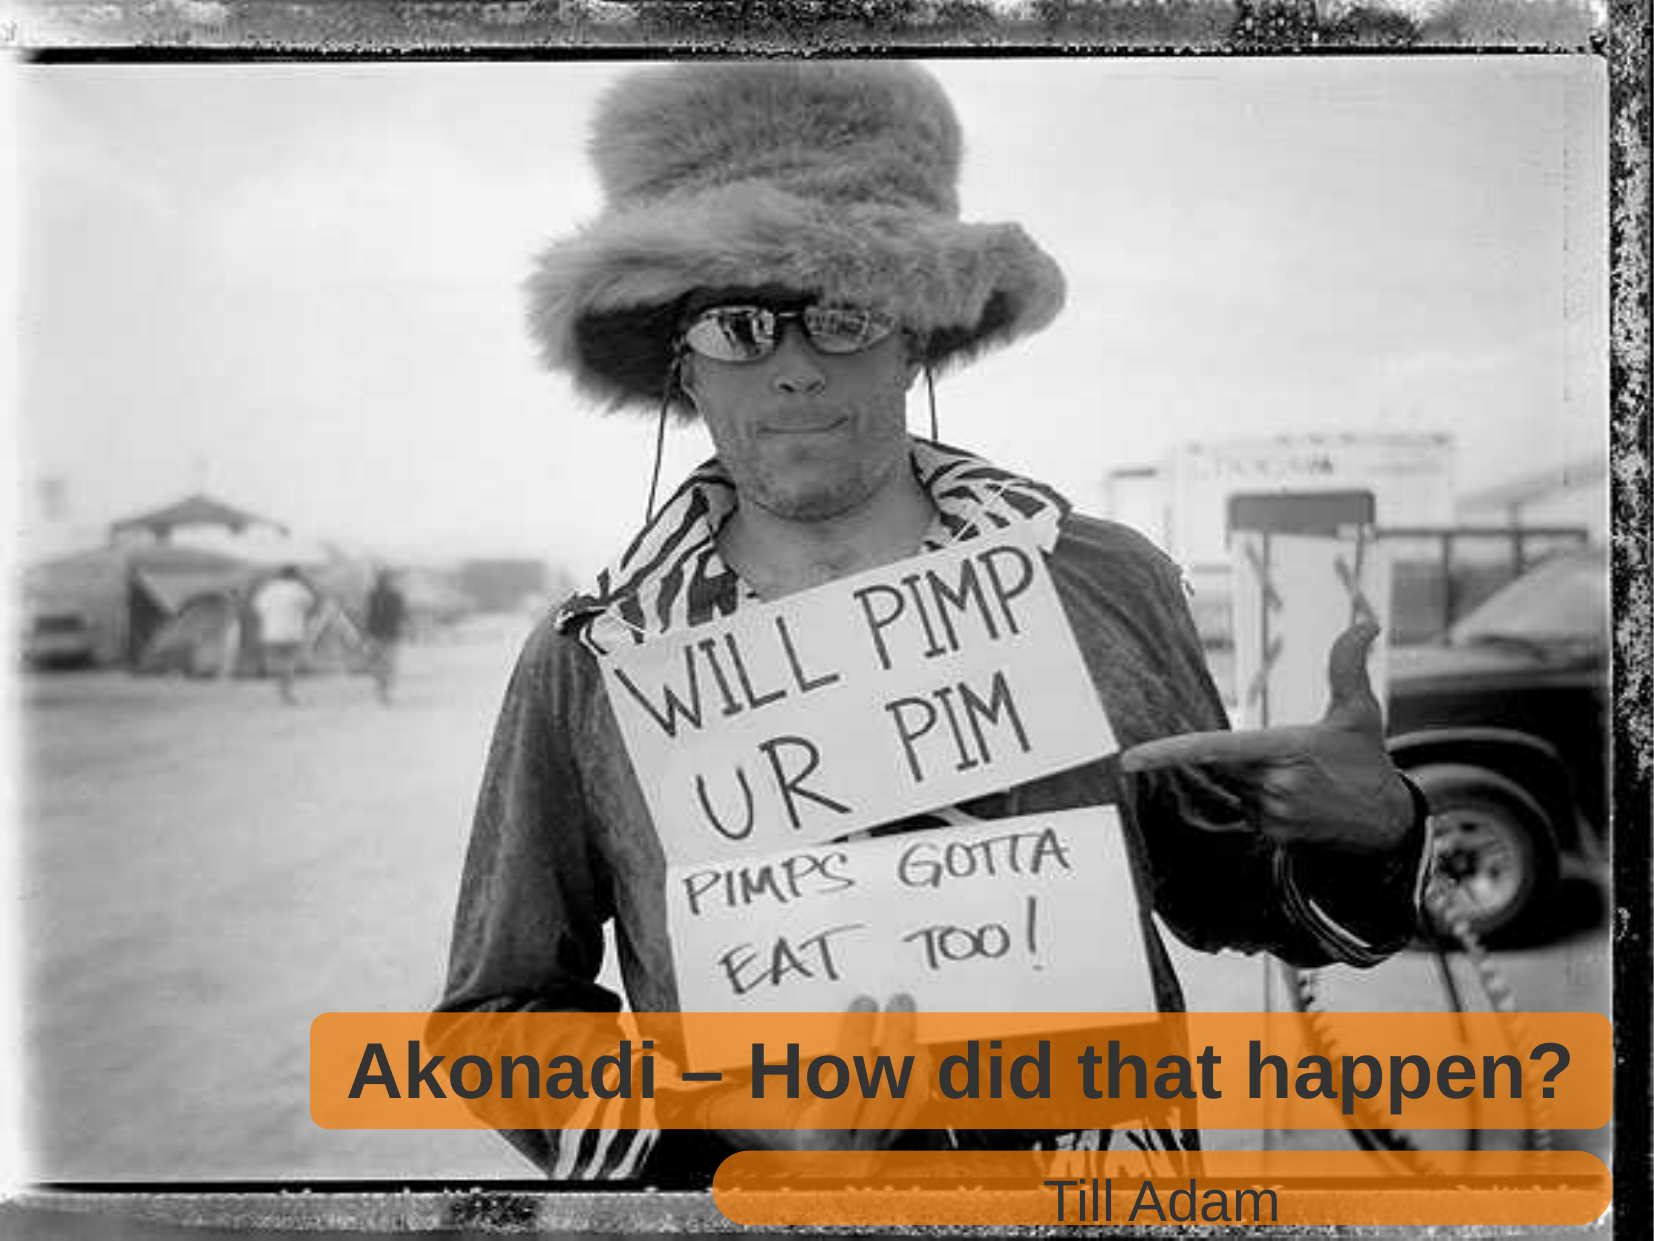

Akonadi – How did that happen?
Till Adam